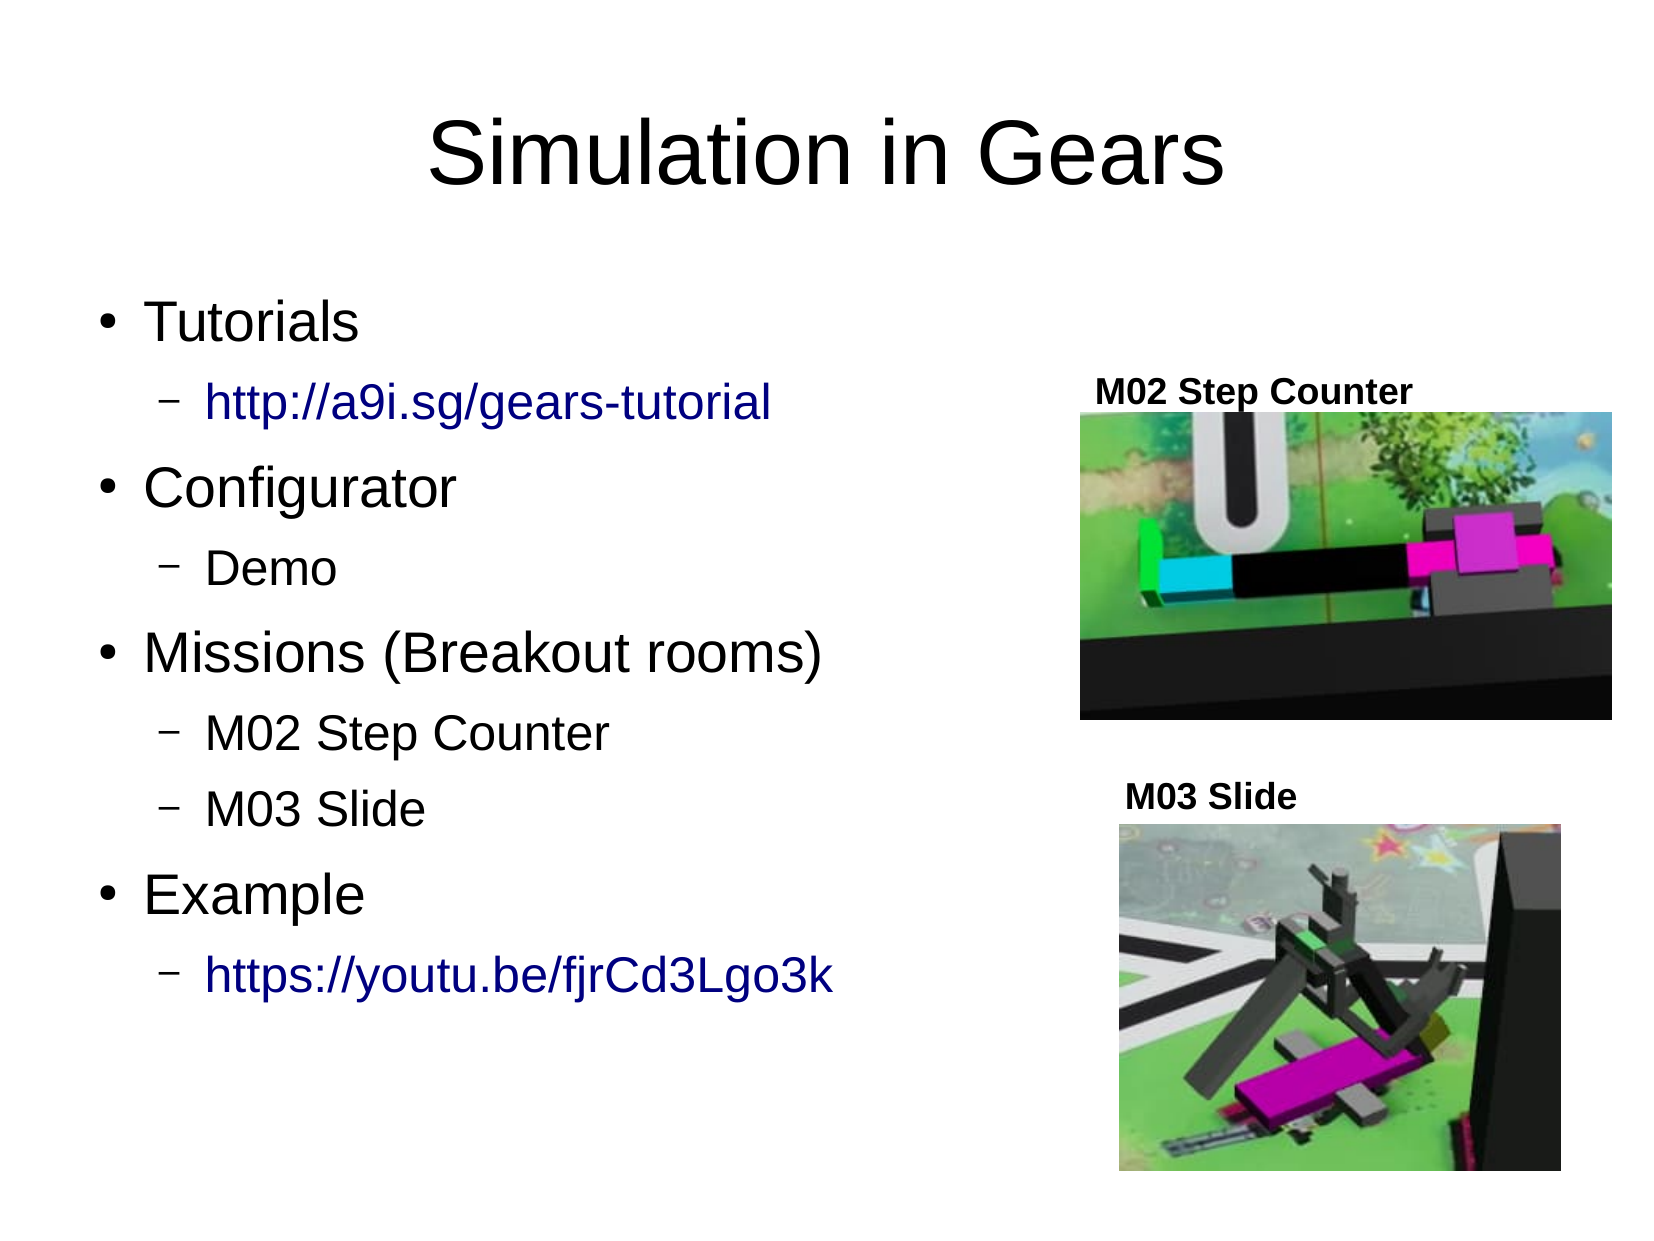

# Simulation in Gears
Tutorials
http://a9i.sg/gears-tutorial
Configurator
Demo
Missions (Breakout rooms)
M02 Step Counter
M03 Slide
Example
https://youtu.be/fjrCd3Lgo3k
M02 Step Counter
M03 Slide